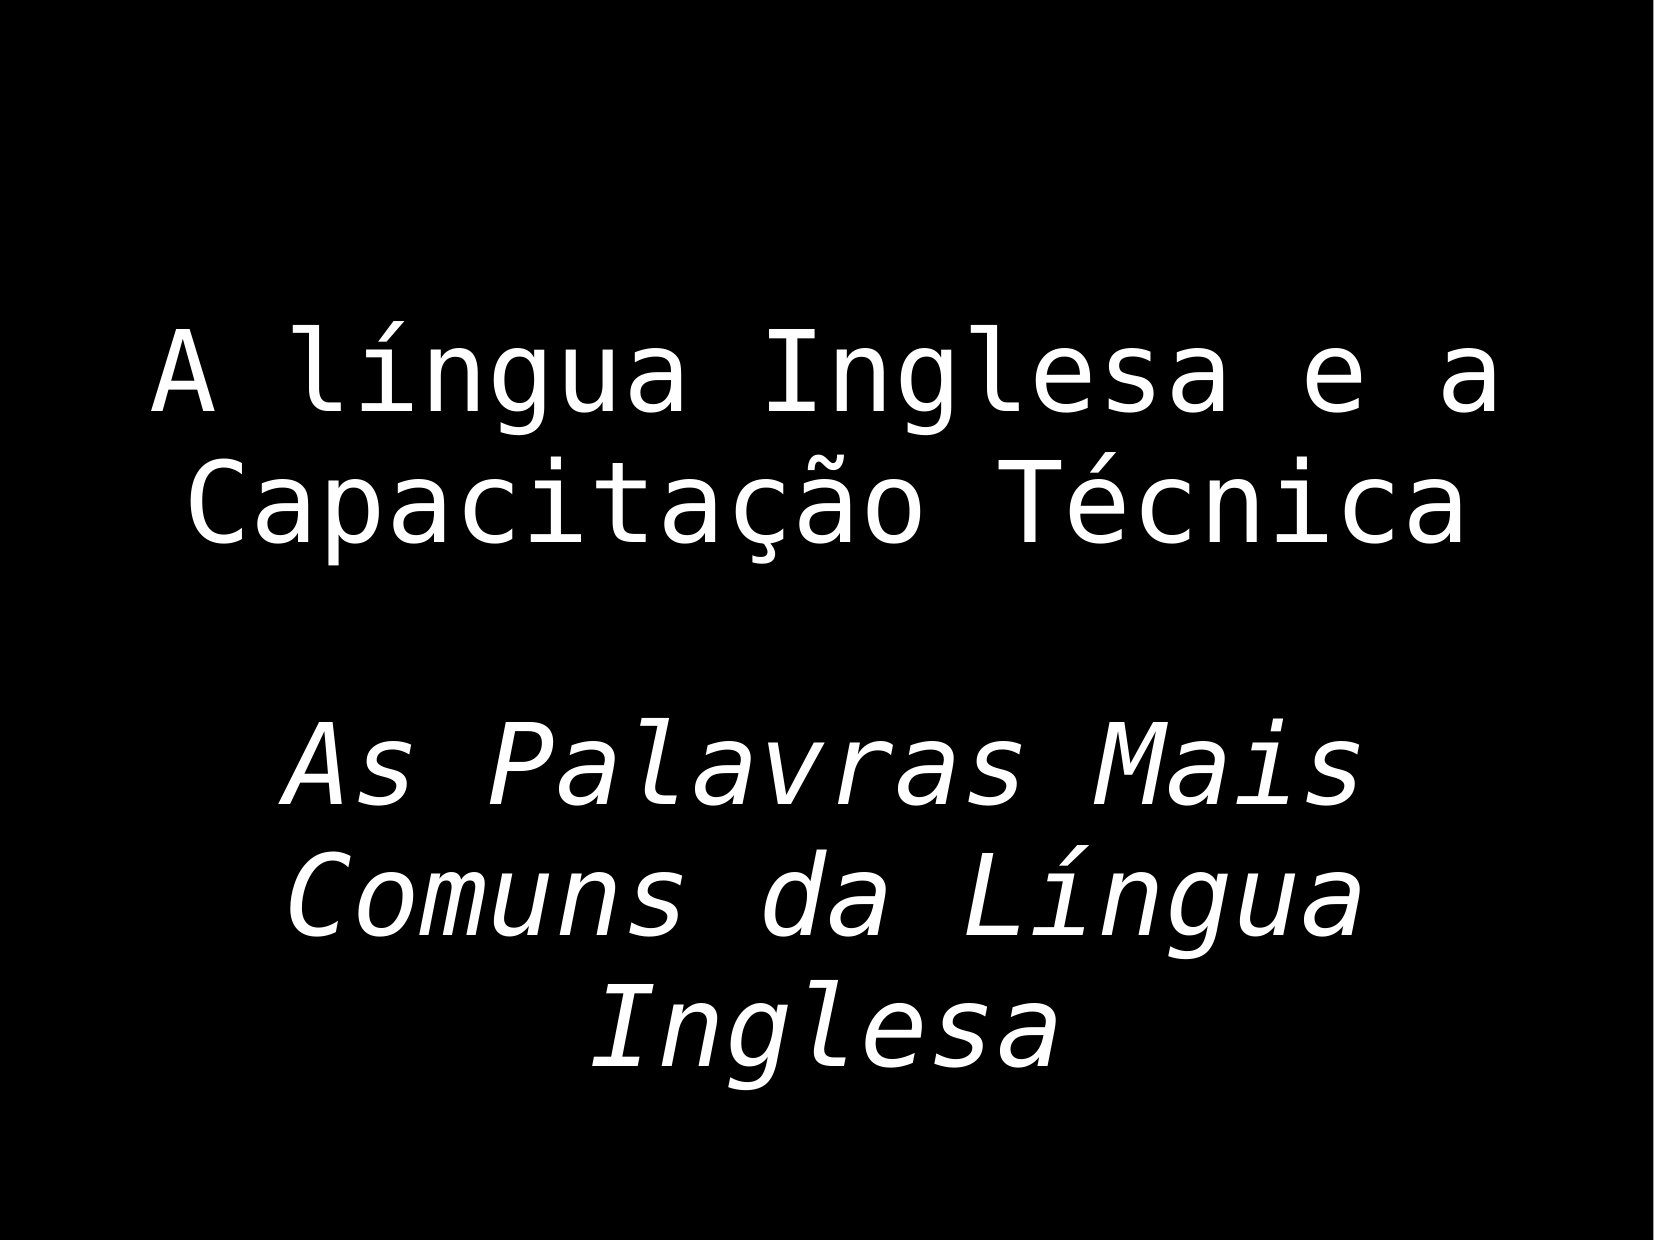

#
A língua Inglesa e a Capacitação Técnica
As Palavras Mais Comuns da Língua Inglesa